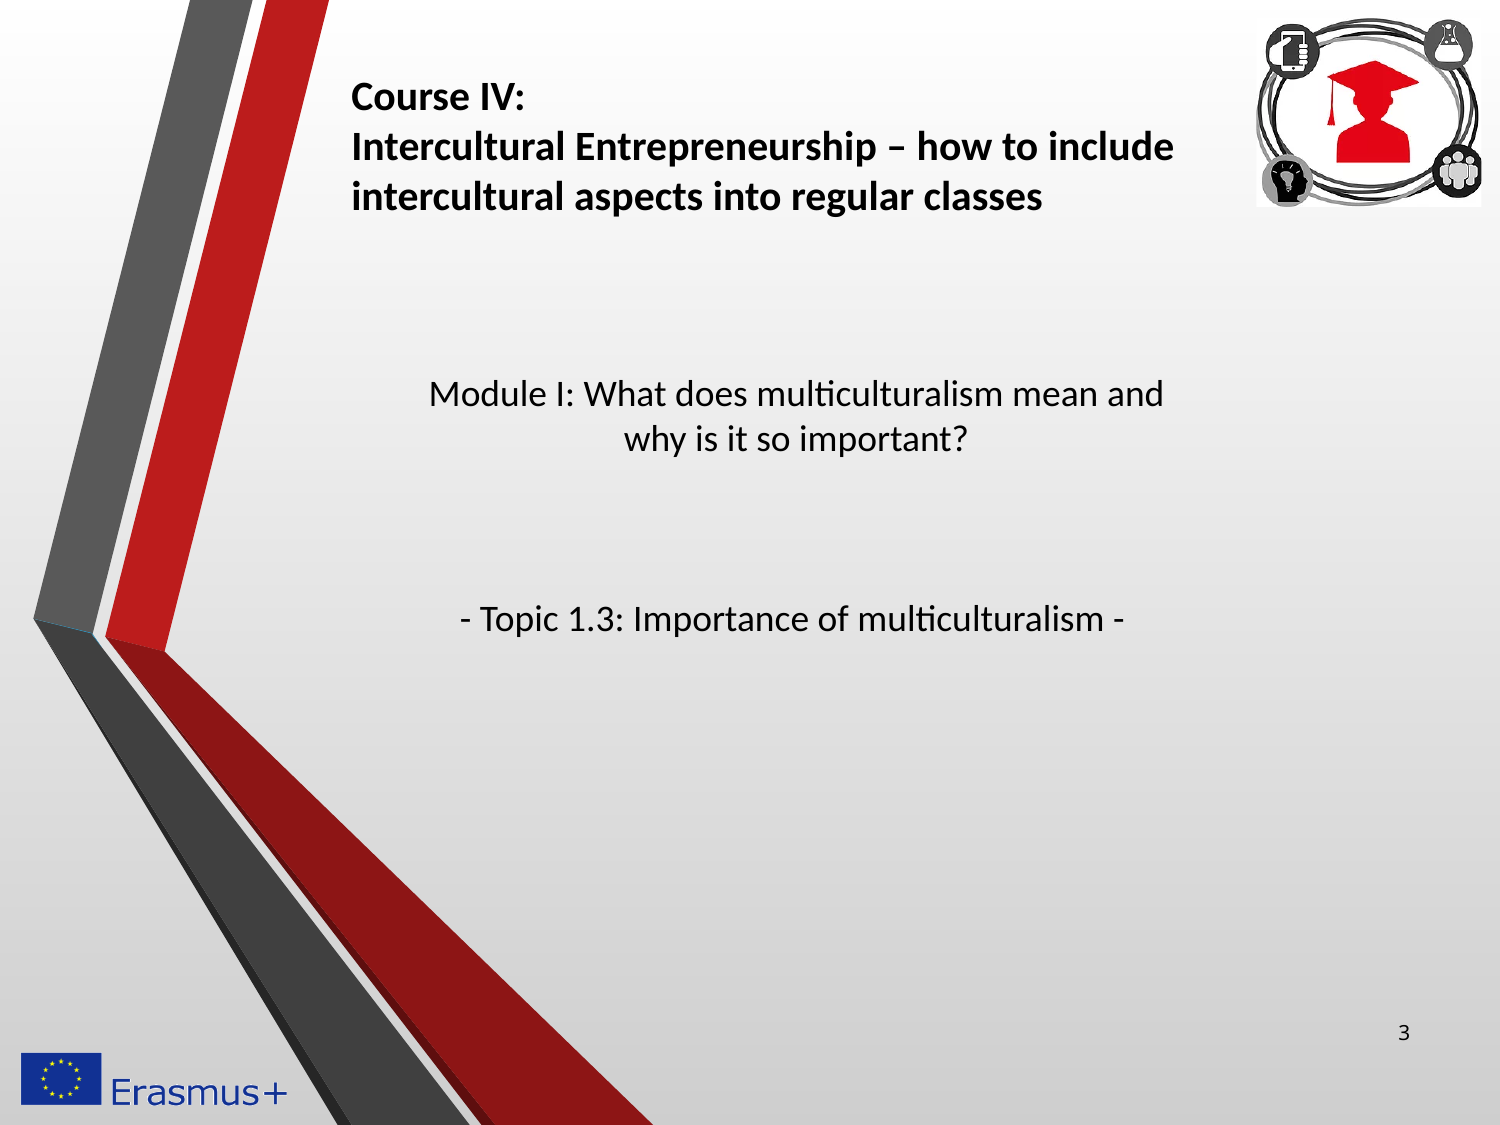

Course IV:
Intercultural Entrepreneurship – how to include intercultural aspects into regular classes
Module I: What does multiculturalism mean and why is it so important?
- Topic 1.3: Importance of multiculturalism -